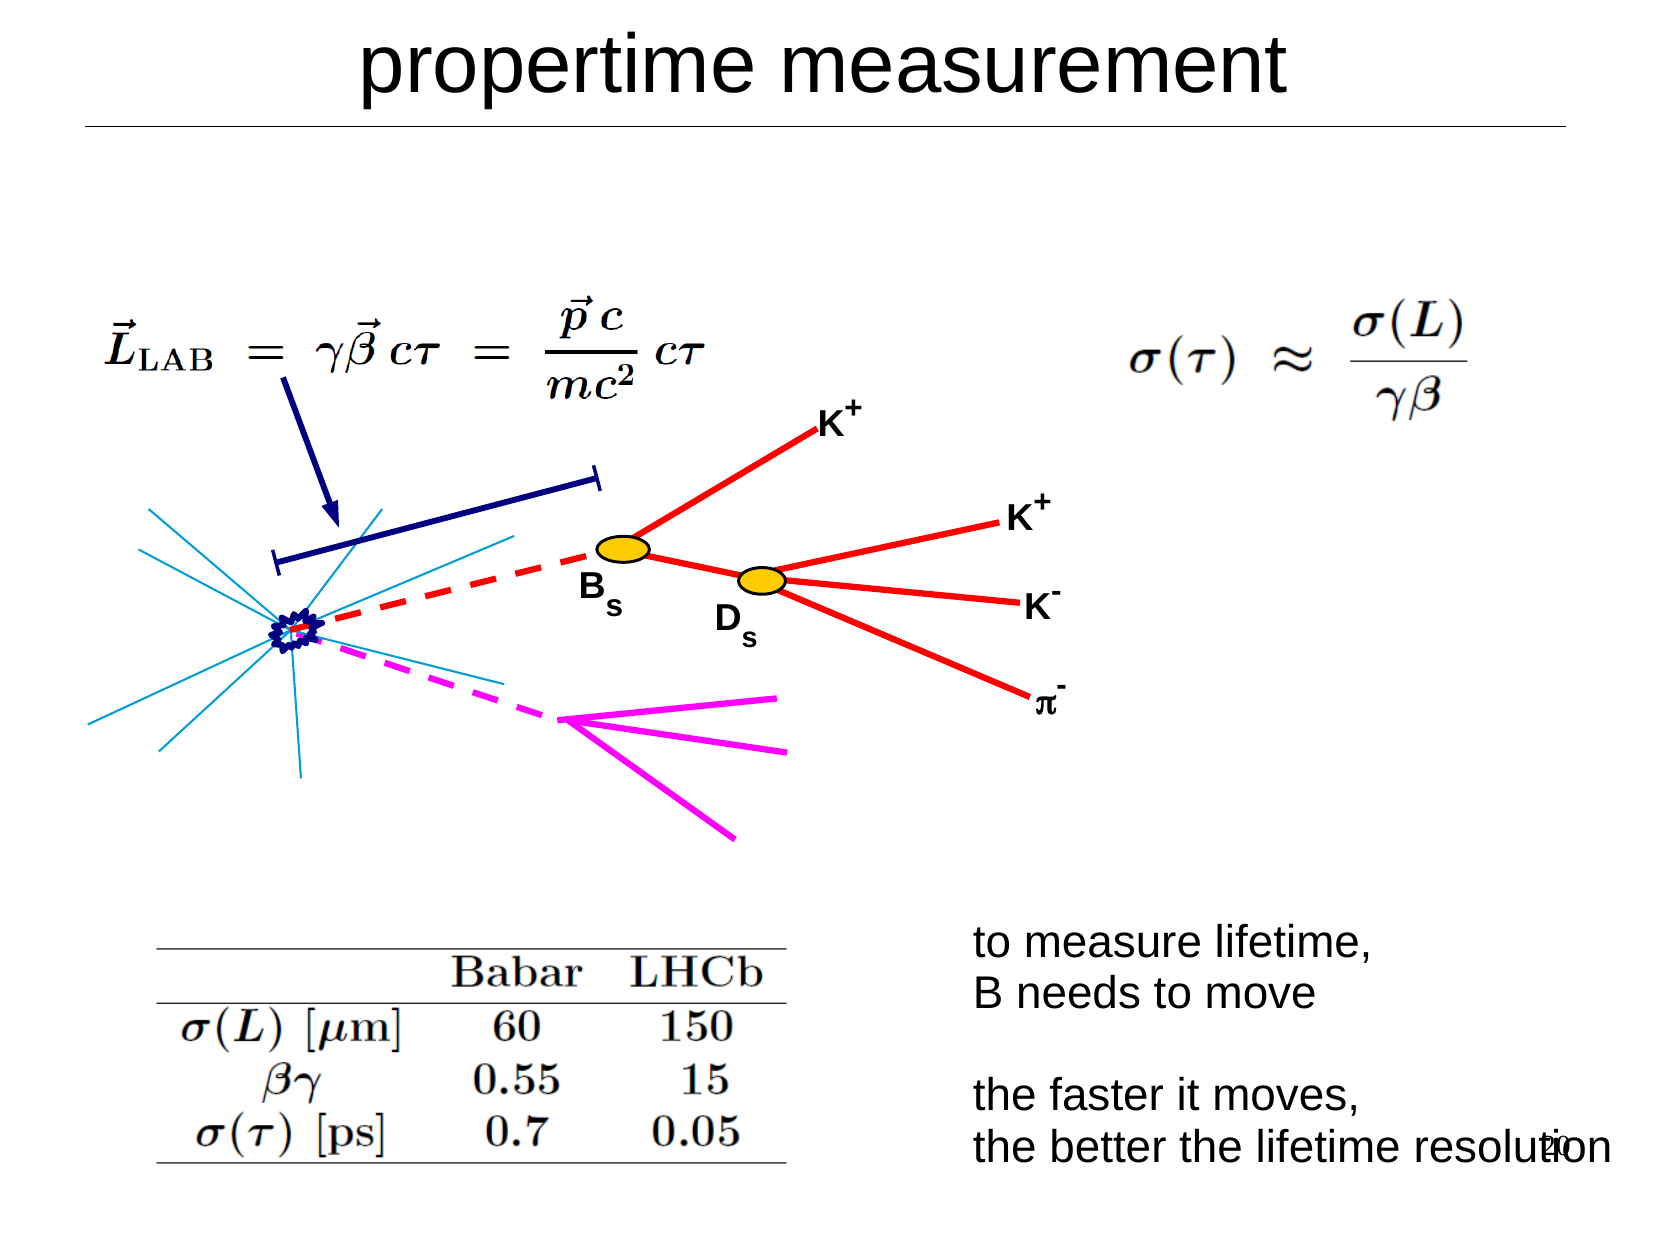

# propertime measurement
K+
K+
Bs
K-
Ds
p-
to measure lifetime,
B needs to move
the faster it moves,
the better the lifetime resolution
20